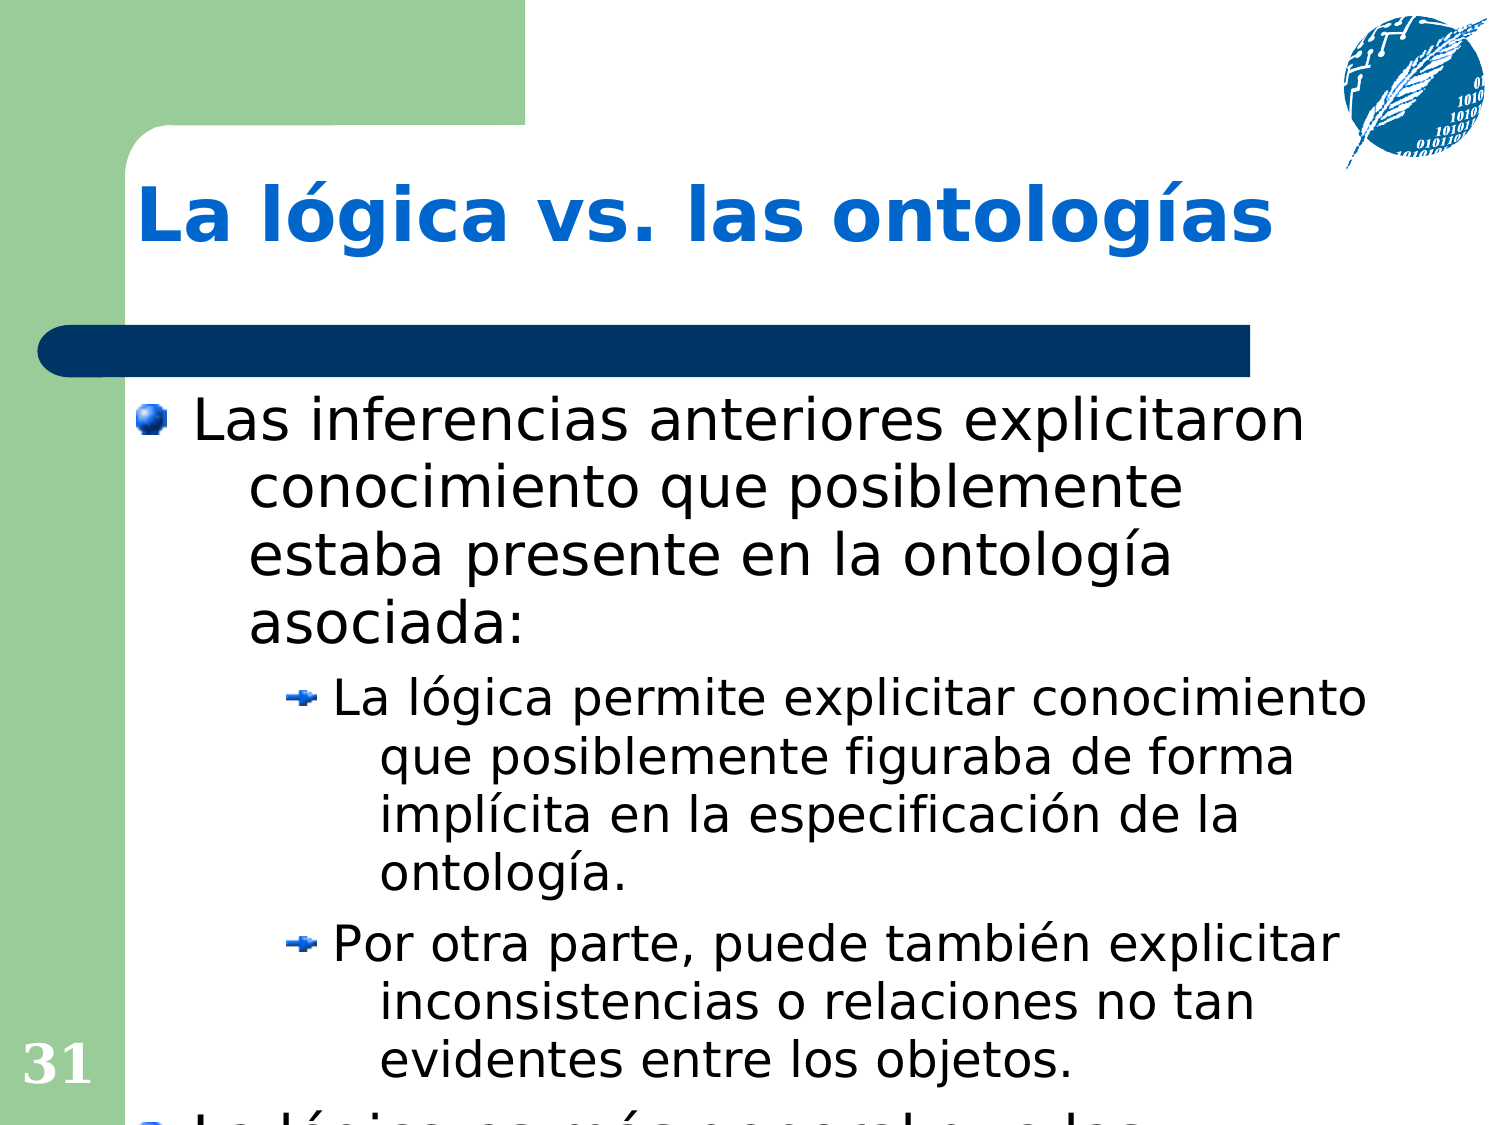

# La lógica vs. las ontologías
Las inferencias anteriores explicitaron conocimiento que posiblemente estaba presente en la ontología asociada:
La lógica permite explicitar conocimiento que posiblemente figuraba de forma implícita en la especificación de la ontología.
Por otra parte, puede también explicitar inconsistencias o relaciones no tan evidentes entre los objetos.
La lógica es más general que las ontologías.
31